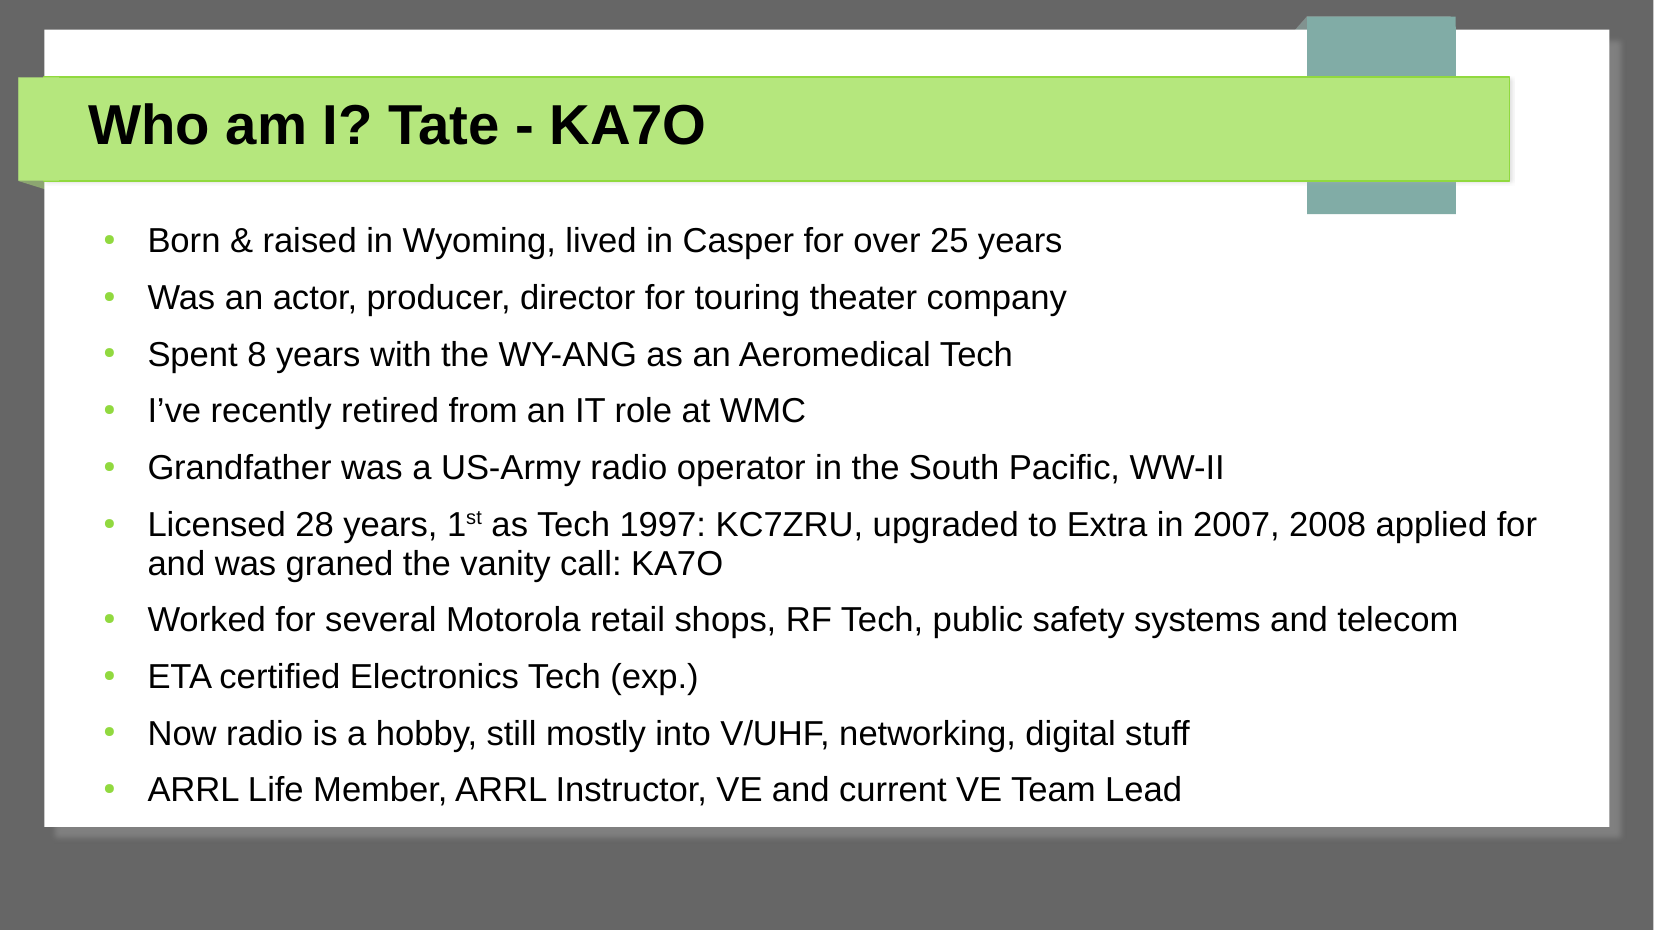

# Who am I? Tate - KA7O
Born & raised in Wyoming, lived in Casper for over 25 years
Was an actor, producer, director for touring theater company
Spent 8 years with the WY-ANG as an Aeromedical Tech
I’ve recently retired from an IT role at WMC
Grandfather was a US-Army radio operator in the South Pacific, WW-II
Licensed 28 years, 1st as Tech 1997: KC7ZRU, upgraded to Extra in 2007, 2008 applied for and was graned the vanity call: KA7O
Worked for several Motorola retail shops, RF Tech, public safety systems and telecom
ETA certified Electronics Tech (exp.)
Now radio is a hobby, still mostly into V/UHF, networking, digital stuff
ARRL Life Member, ARRL Instructor, VE and current VE Team Lead